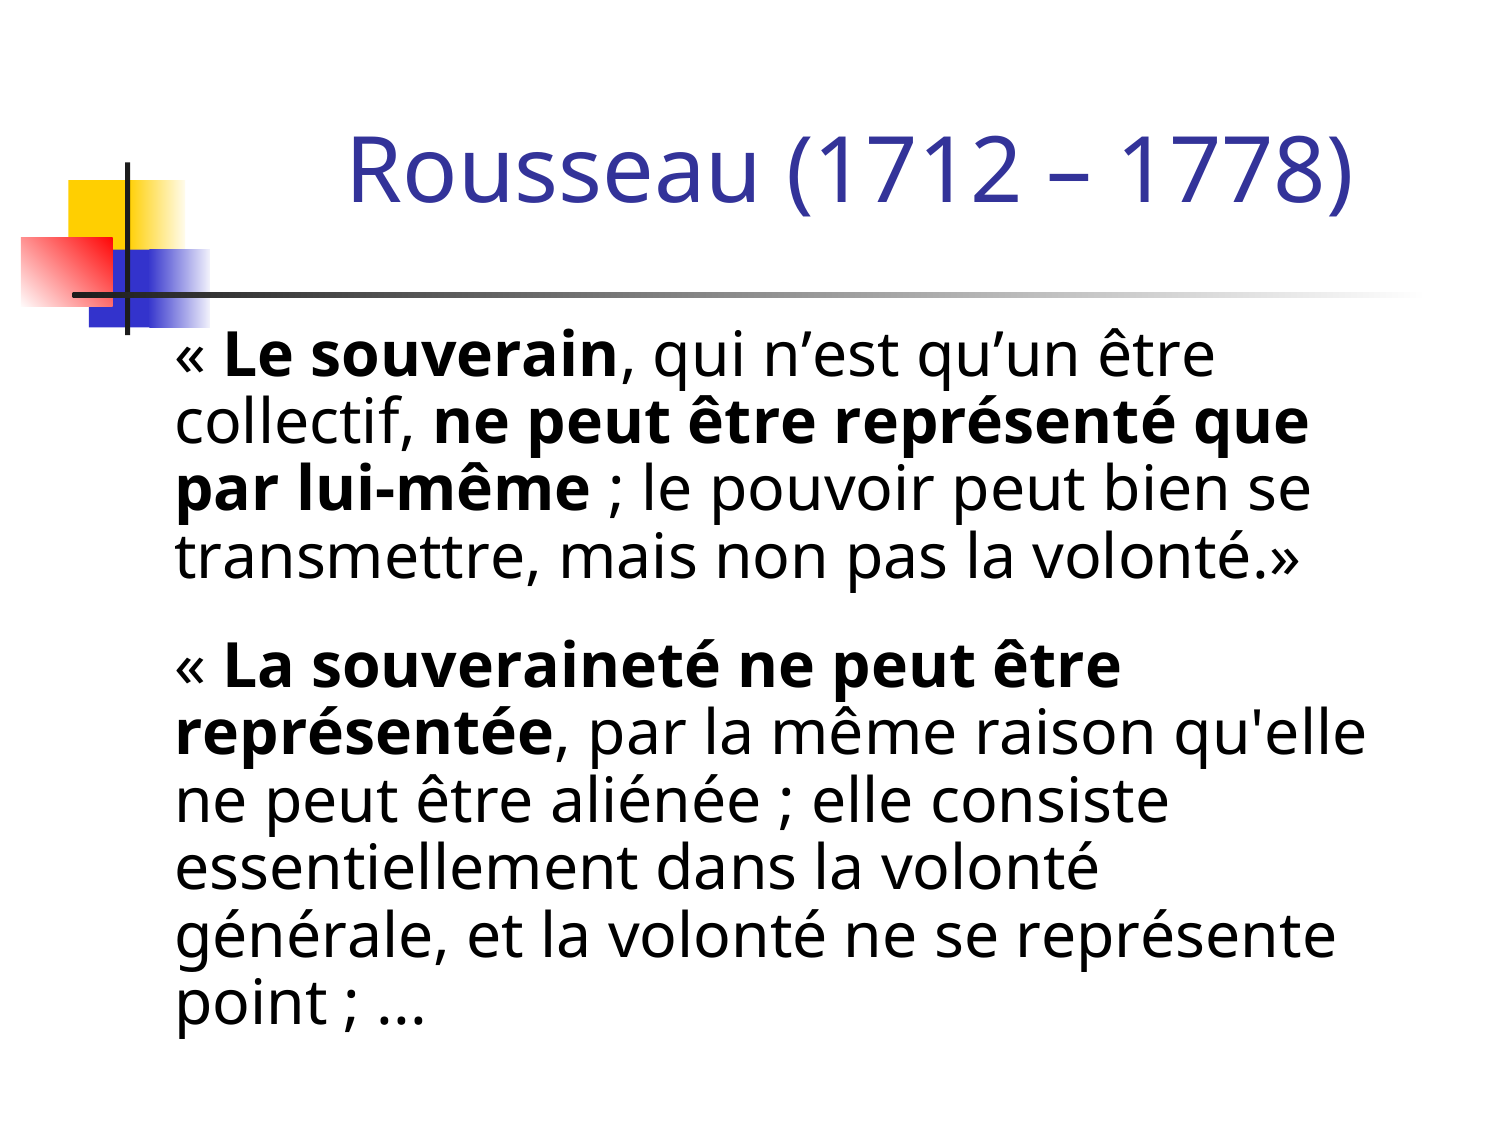

Rousseau (1712 – 1778)
« Le souverain, qui n’est qu’un être collectif, ne peut être représenté que par lui-même ; le pouvoir peut bien se transmettre, mais non pas la volonté.»
« La souveraineté ne peut être représentée, par la même raison qu'elle ne peut être aliénée ; elle consiste essentiellement dans la volonté générale, et la volonté ne se représente point ; ...